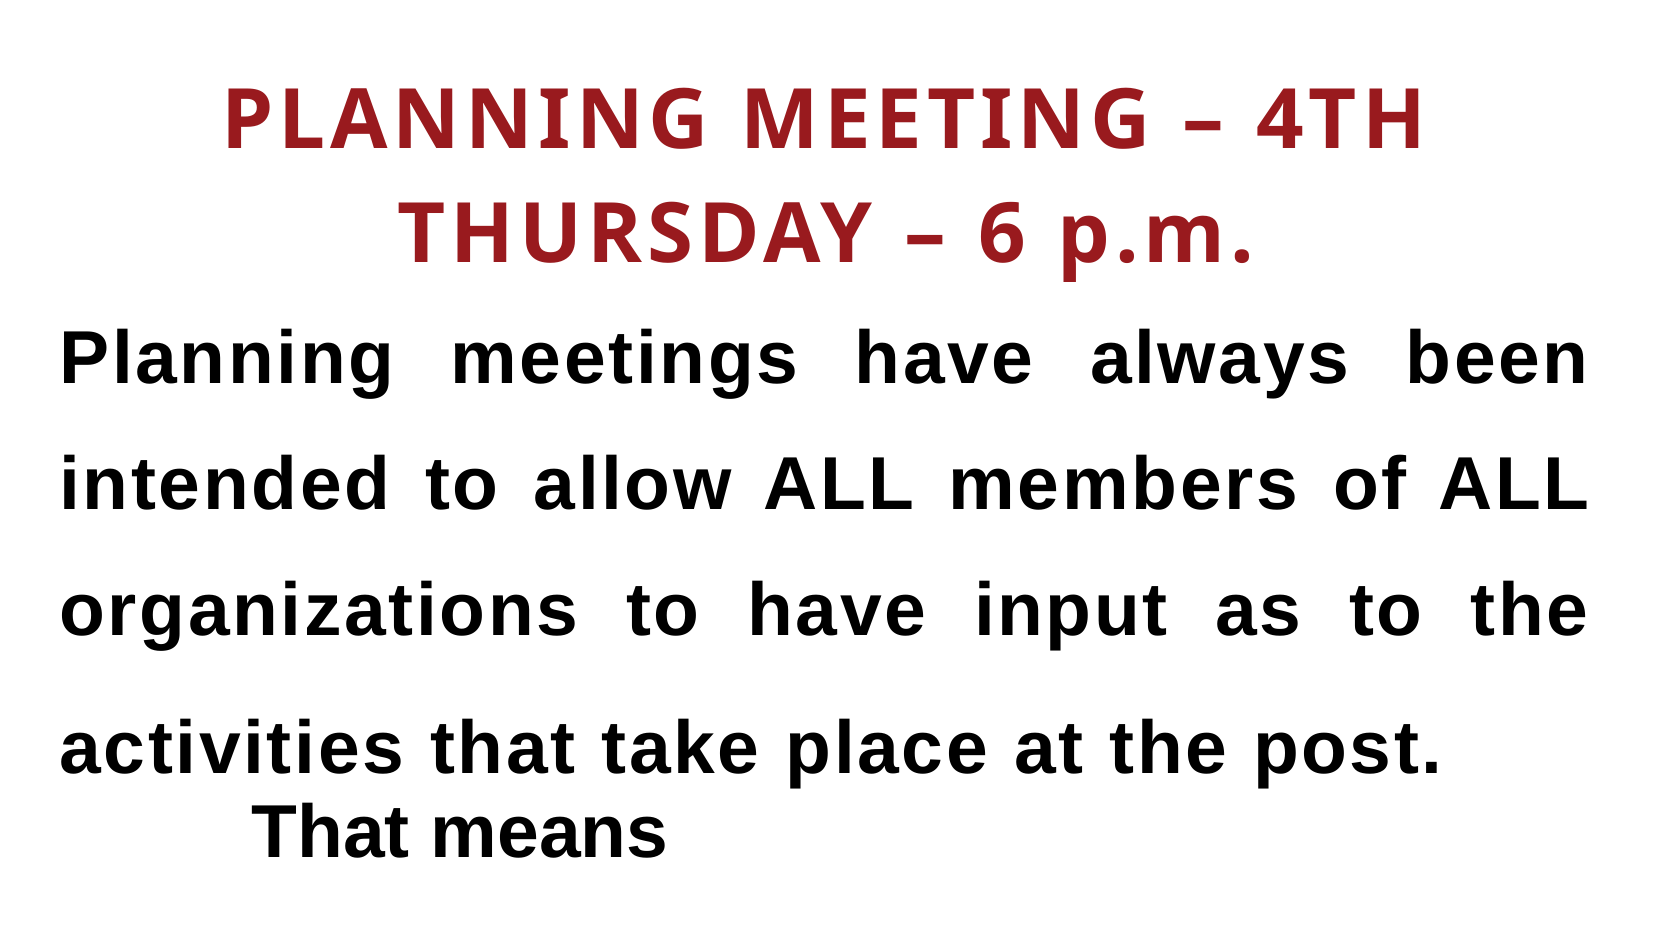

PLANNING MEETING – 4TH THURSDAY – 6 p.m.
Planning meetings have always been intended to allow ALL members of ALL organizations to have input as to the activities that take place at the post.
PLEASE READ ON
That means